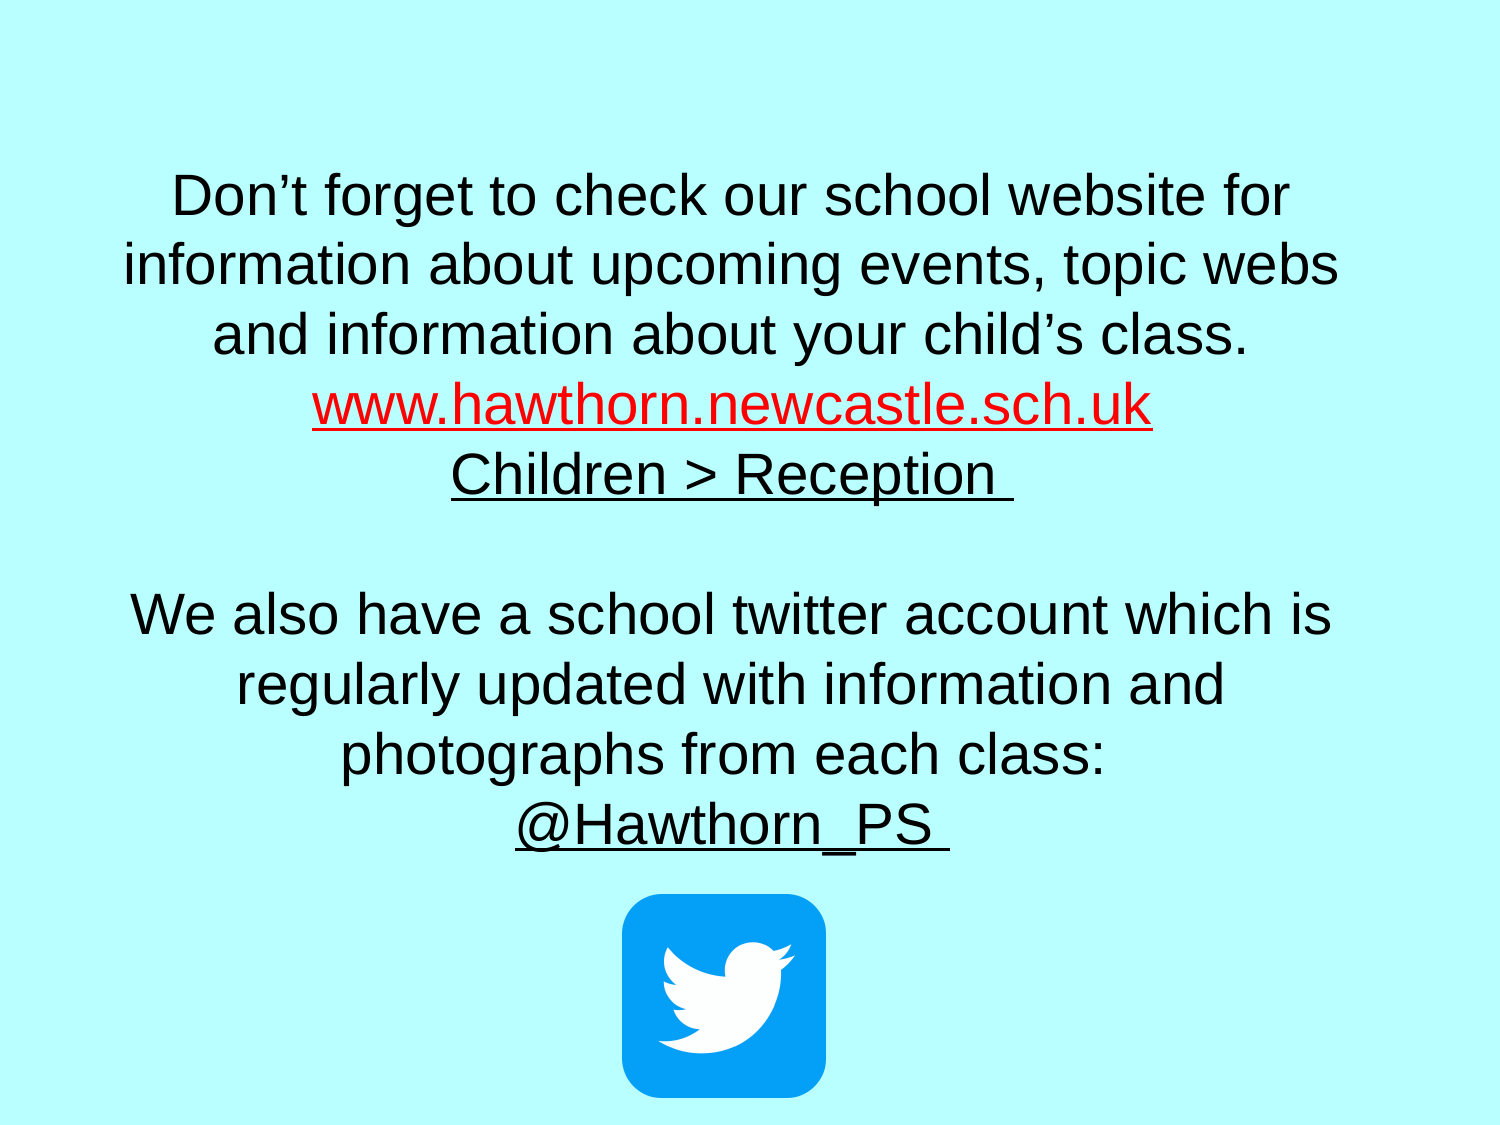

Don’t forget to check our school website for information about upcoming events, topic webs and information about your child’s class.
www.hawthorn.newcastle.sch.uk
Children > Reception
We also have a school twitter account which is regularly updated with information and photographs from each class:
@Hawthorn_PS